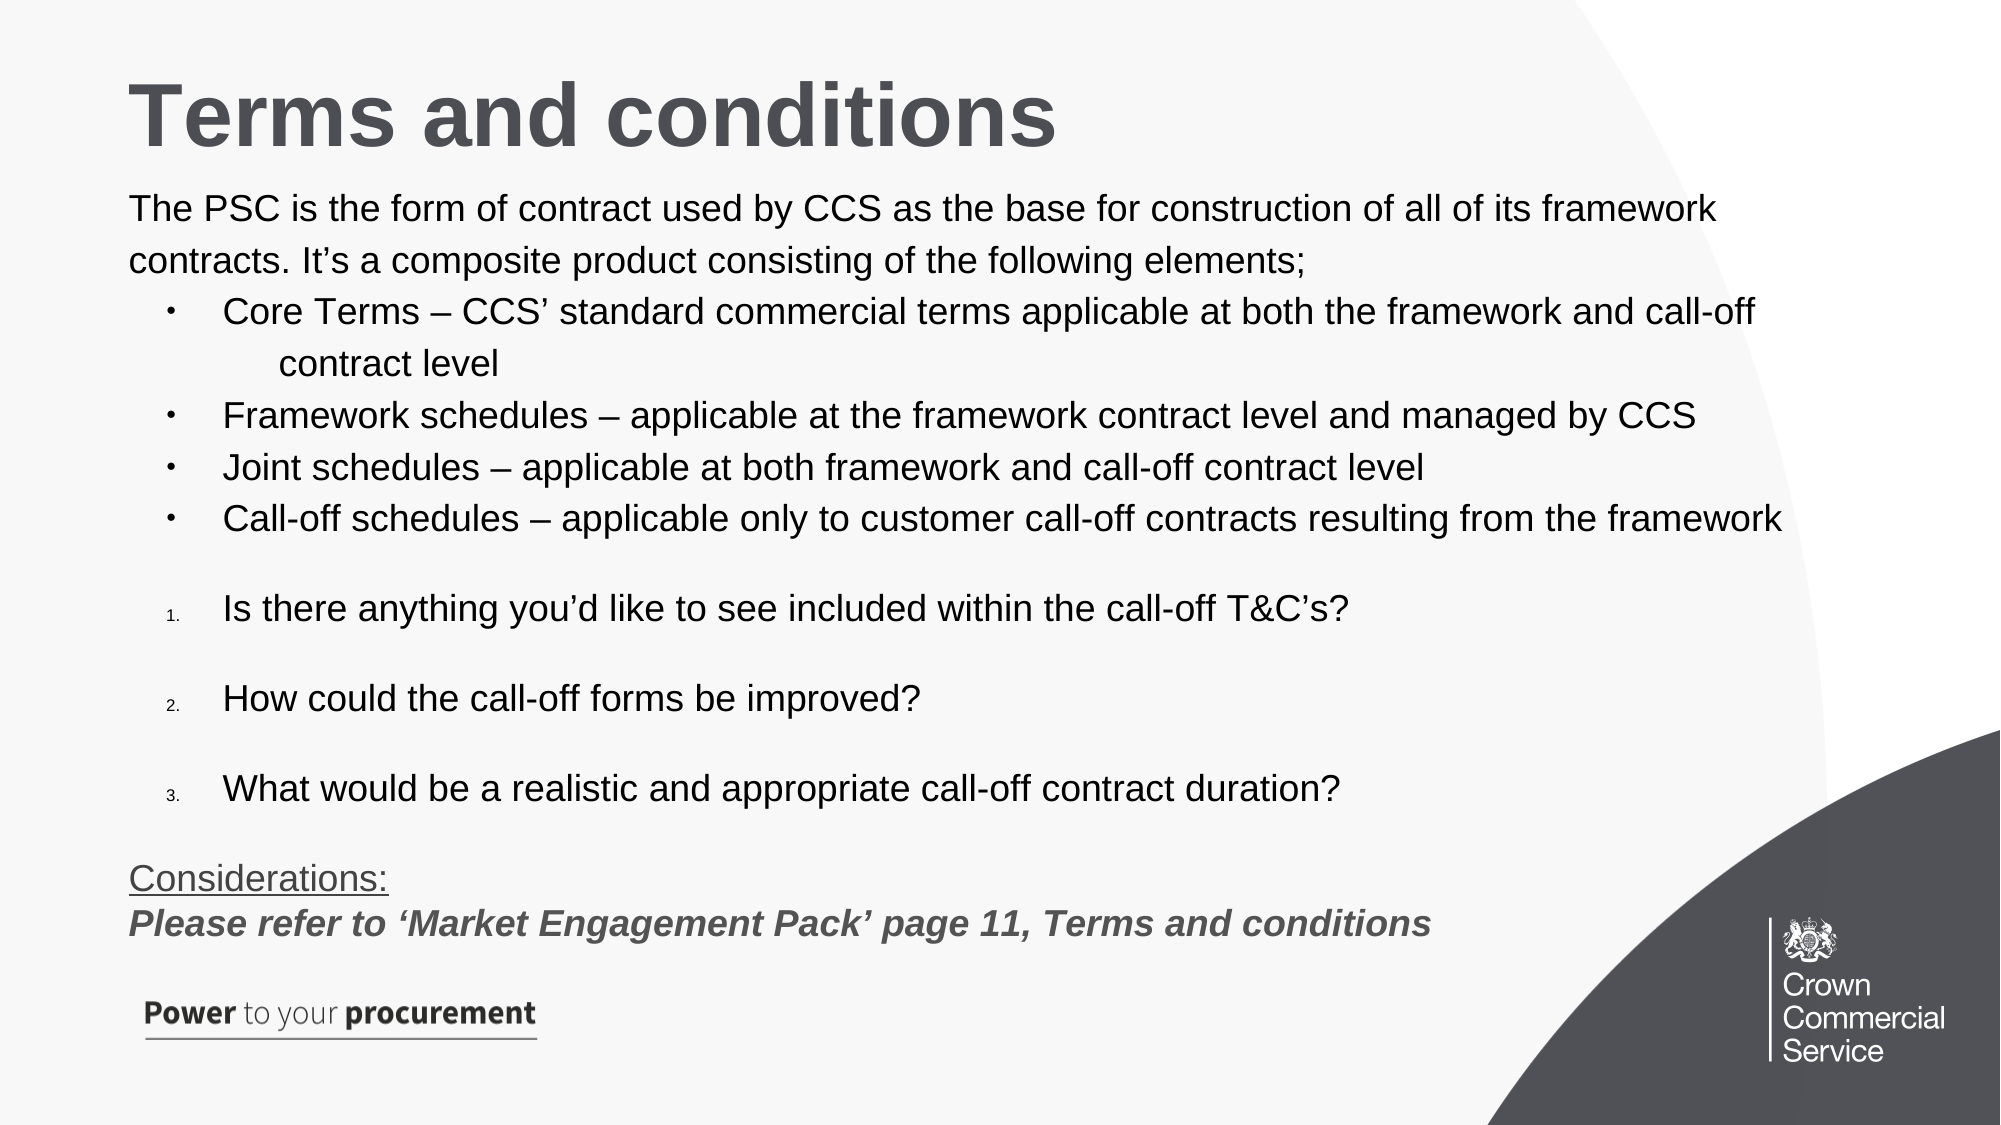

# Terms and conditions
The PSC is the form of contract used by CCS as the base for construction of all of its framework contracts. It’s a composite product consisting of the following elements;
Core Terms – CCS’ standard commercial terms applicable at both the framework and call-off contract level
Framework schedules – applicable at the framework contract level and managed by CCS
Joint schedules – applicable at both framework and call-off contract level
Call-off schedules – applicable only to customer call-off contracts resulting from the framework
Is there anything you’d like to see included within the call-off T&C’s?
How could the call-off forms be improved?
What would be a realistic and appropriate call-off contract duration?
Considerations:
Please refer to ‘Market Engagement Pack’ page 11, Terms and conditions